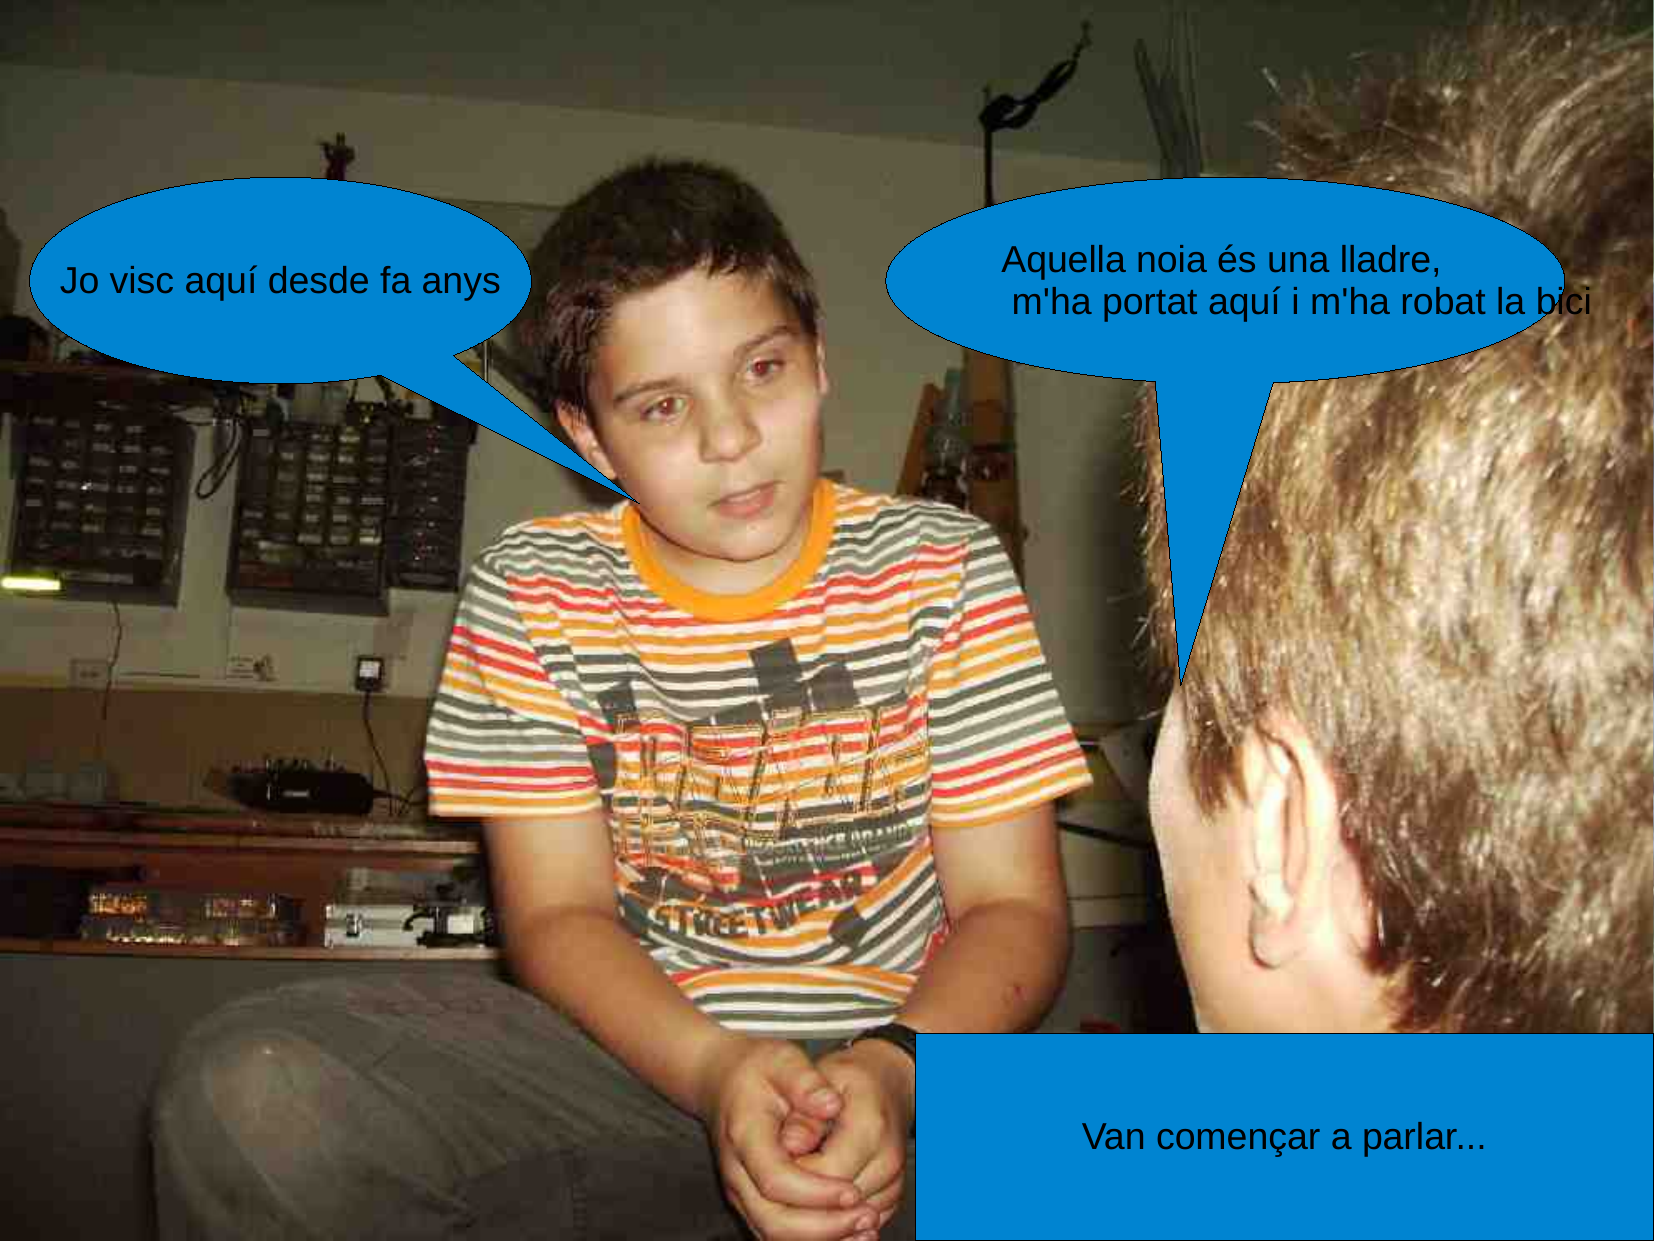

Jo visc aquí desde fa anys
Aquella noia és una lladre,
 m'ha portat aquí i m'ha robat la bici
Van començar a parlar...